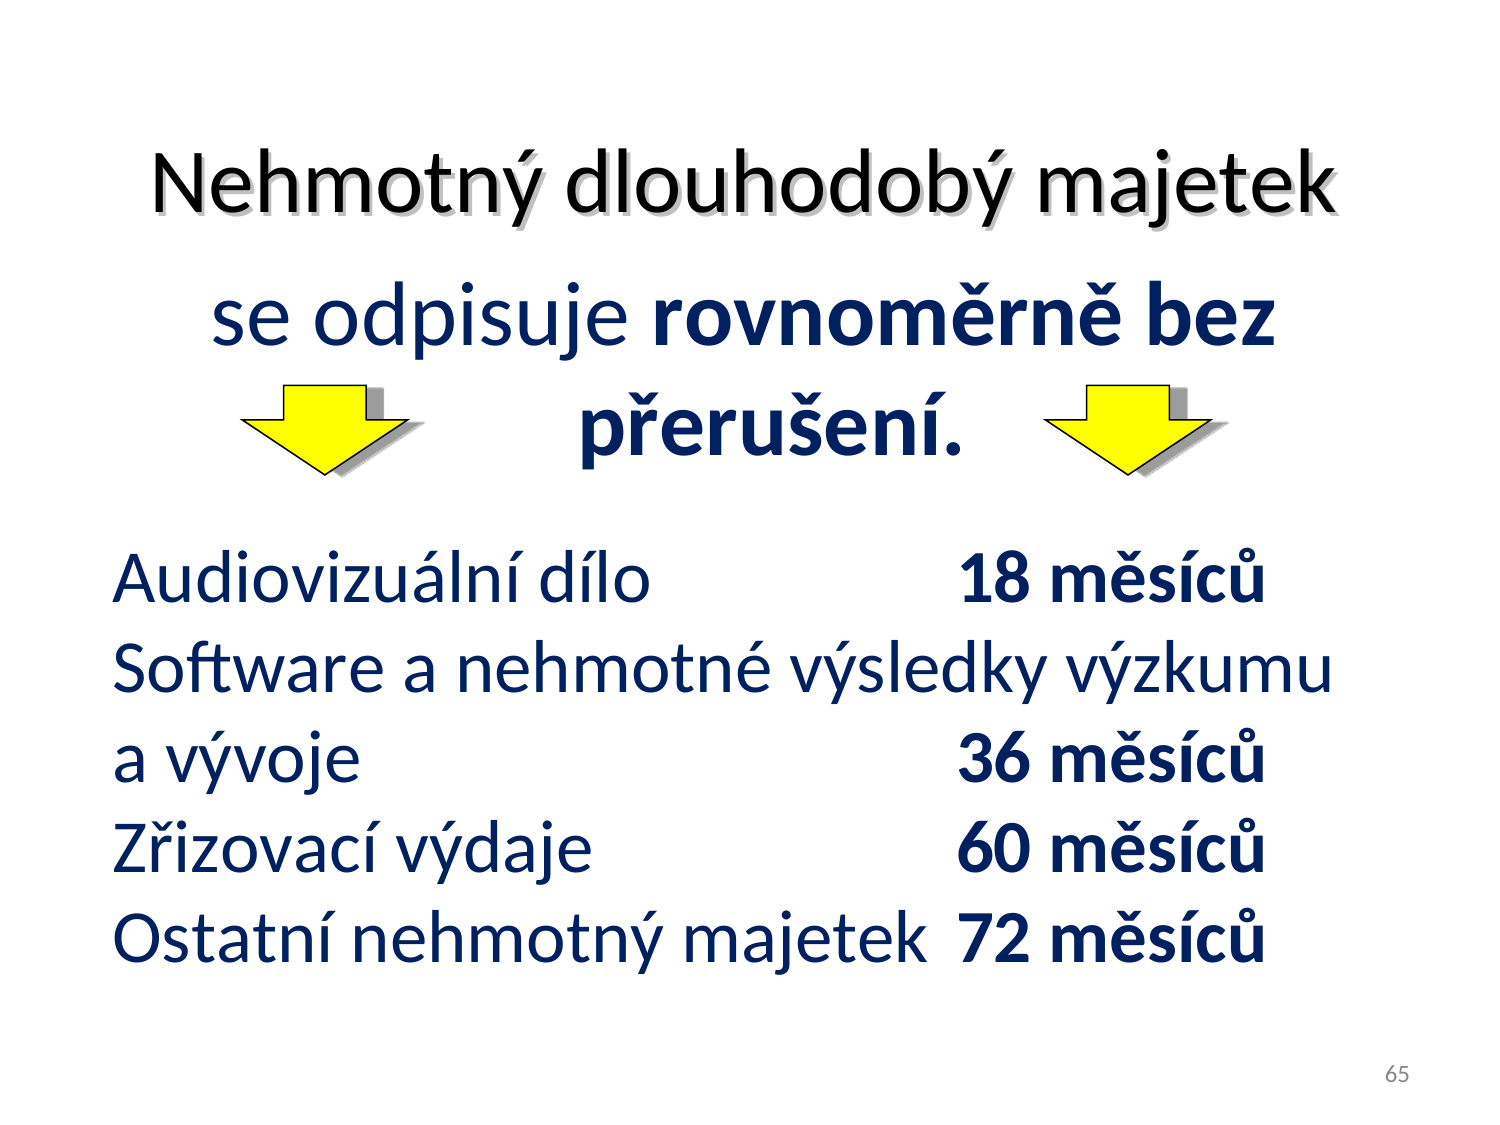

# Nehmotný dlouhodobý majetek
se odpisuje rovnoměrně bez přerušení.
Audiovizuální dílo 		18 měsíců
Software a nehmotné výsledky výzkumu
a vývoje 		 		36 měsíců
Zřizovací výdaje 		 	60 měsíců
Ostatní nehmotný majetek 	72 měsíců